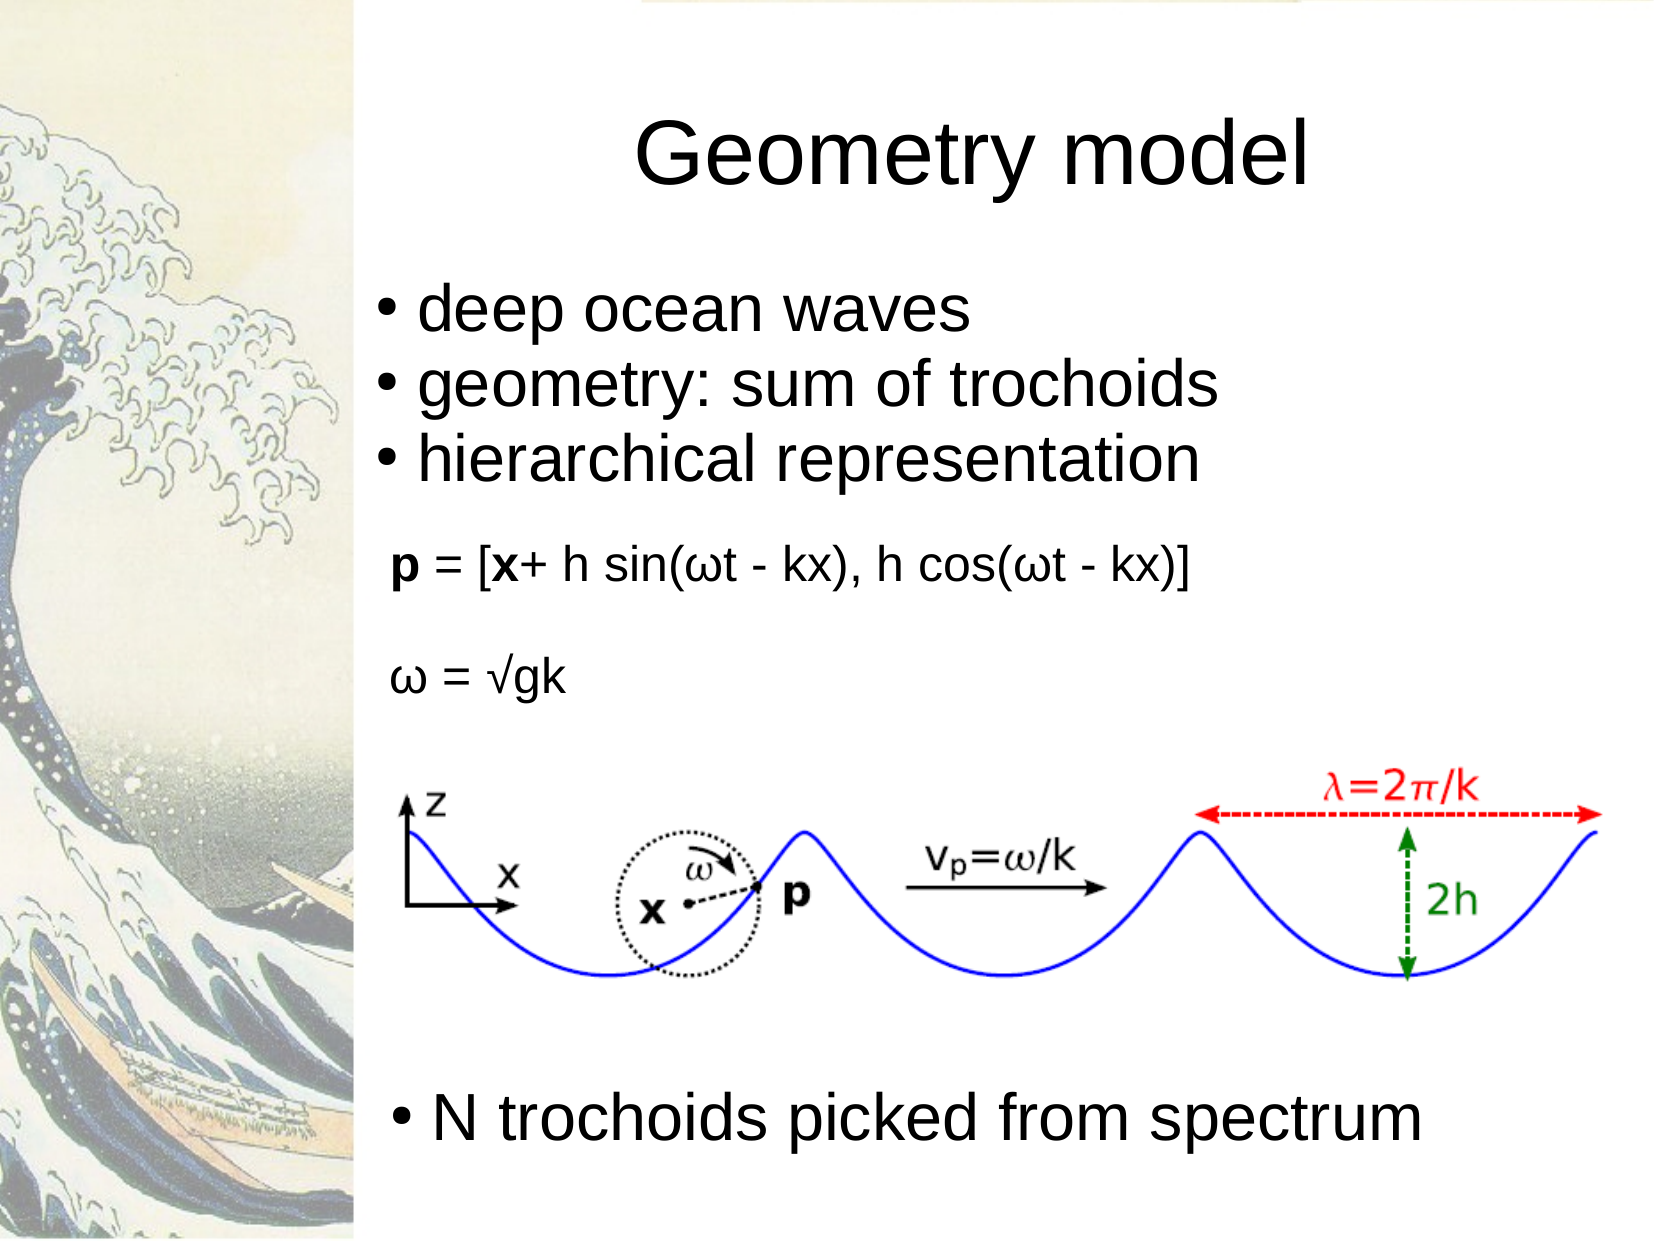

# Geometry model
 deep ocean waves
 geometry: sum of trochoids
 hierarchical representation
p = [x+ h sin(ωt - kx), h cos(ωt - kx)]
ω = √gk
 N trochoids picked from spectrum